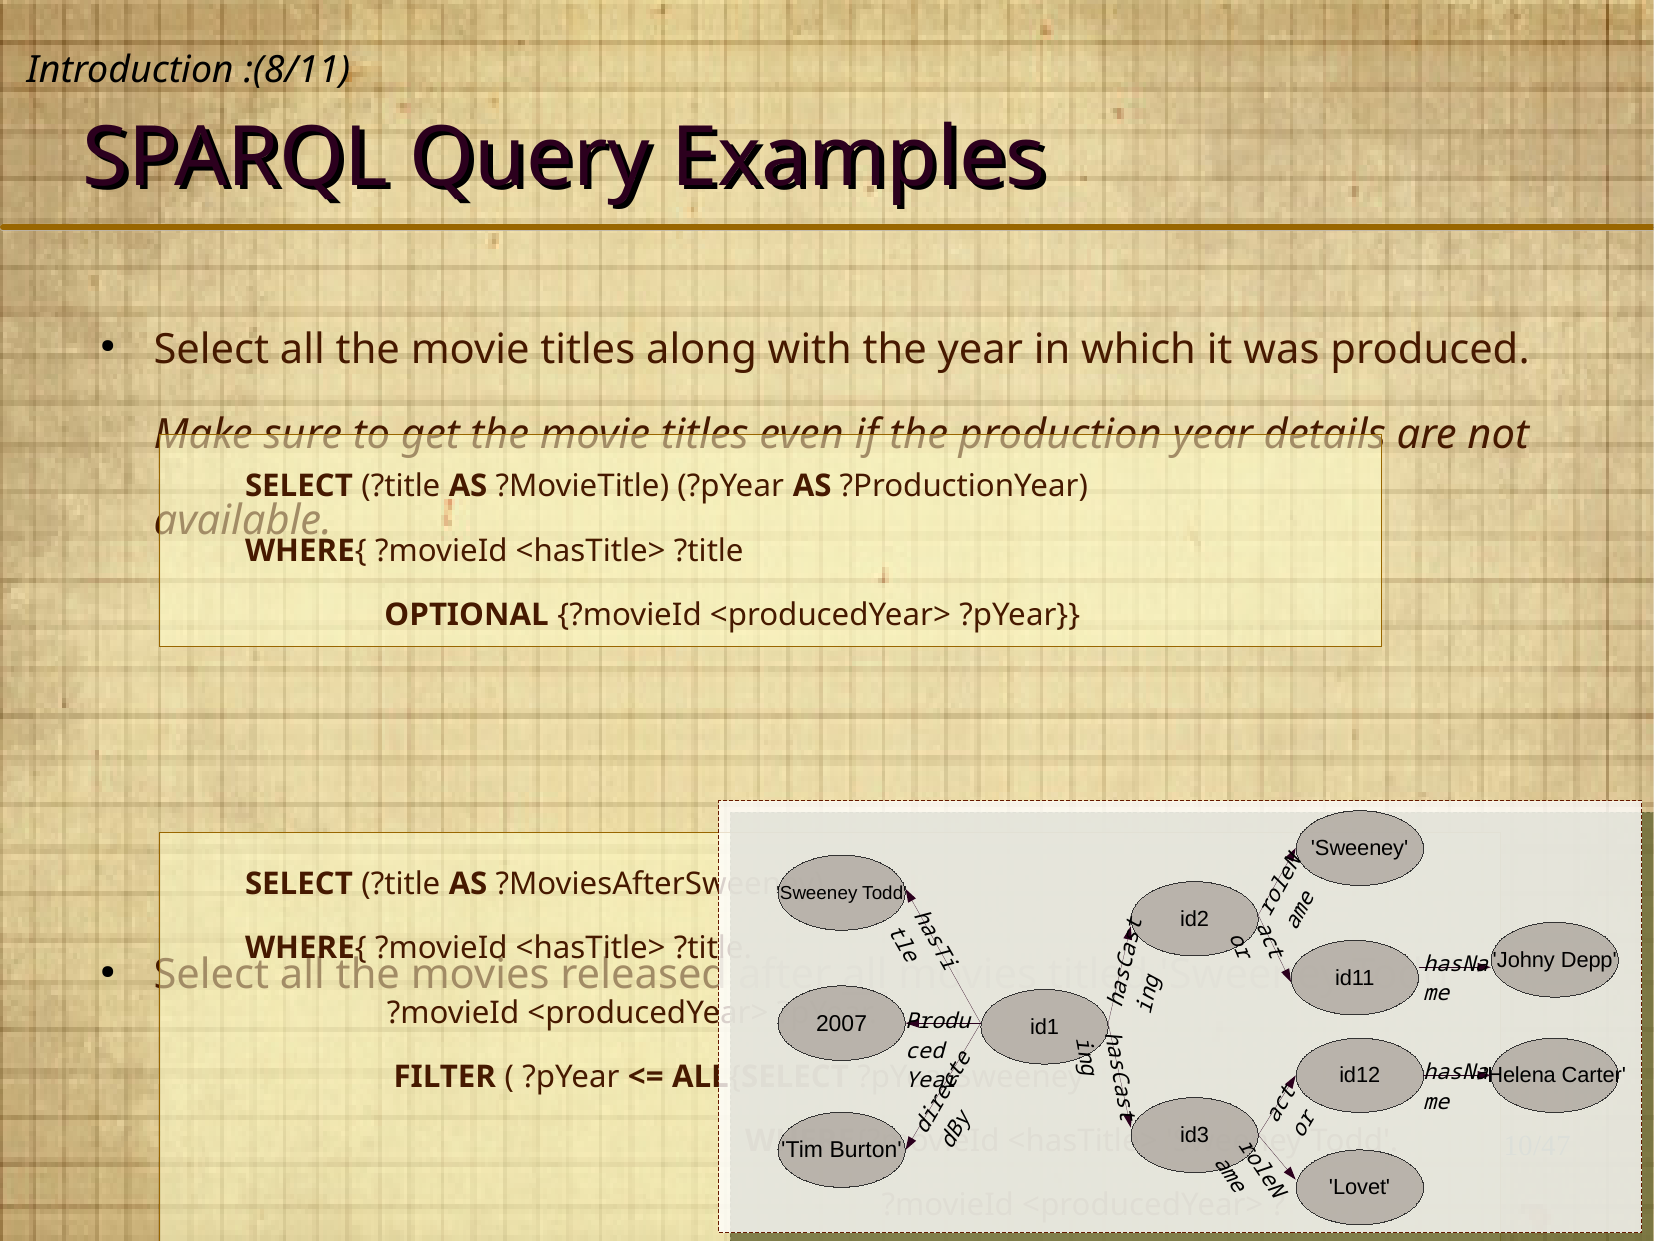

Introduction :(8/11)
# SPARQL Query Examples
Select all the movie titles along with the year in which it was produced. Make sure to get the movie titles even if the production year details are not available.
Select all the movies released after all movies titled 'Sweeney Todd'
SELECT (?title AS ?MovieTitle) (?pYear AS ?ProductionYear)
WHERE{ ?movieId <hasTitle> ?title
 OPTIONAL {?movieId <producedYear> ?pYear}}
'Sweeney'
roleName
'Sweeney Todd'
id2
actor
hasTitle
'Johny Depp'
hasCasting
id11
hasName
2007
id1
Produced
Year
id12
'Helena Carter'
hasCasting
hasName
directedBy
actor
id3
'Tim Burton'
roleName
'Lovet'
SELECT (?title AS ?MoviesAfterSweeney)
WHERE{ ?movieId <hasTitle> ?title.
?movieId <producedYear> ?pYear.
 FILTER ( ?pYear <= ALL{SELECT ?pYearSweeney
 					 WHERE{?movieId <hasTitle> 'Sweeney Todd'.
 			 ?movieId <producedYear> ?pYearSweeney})}
10